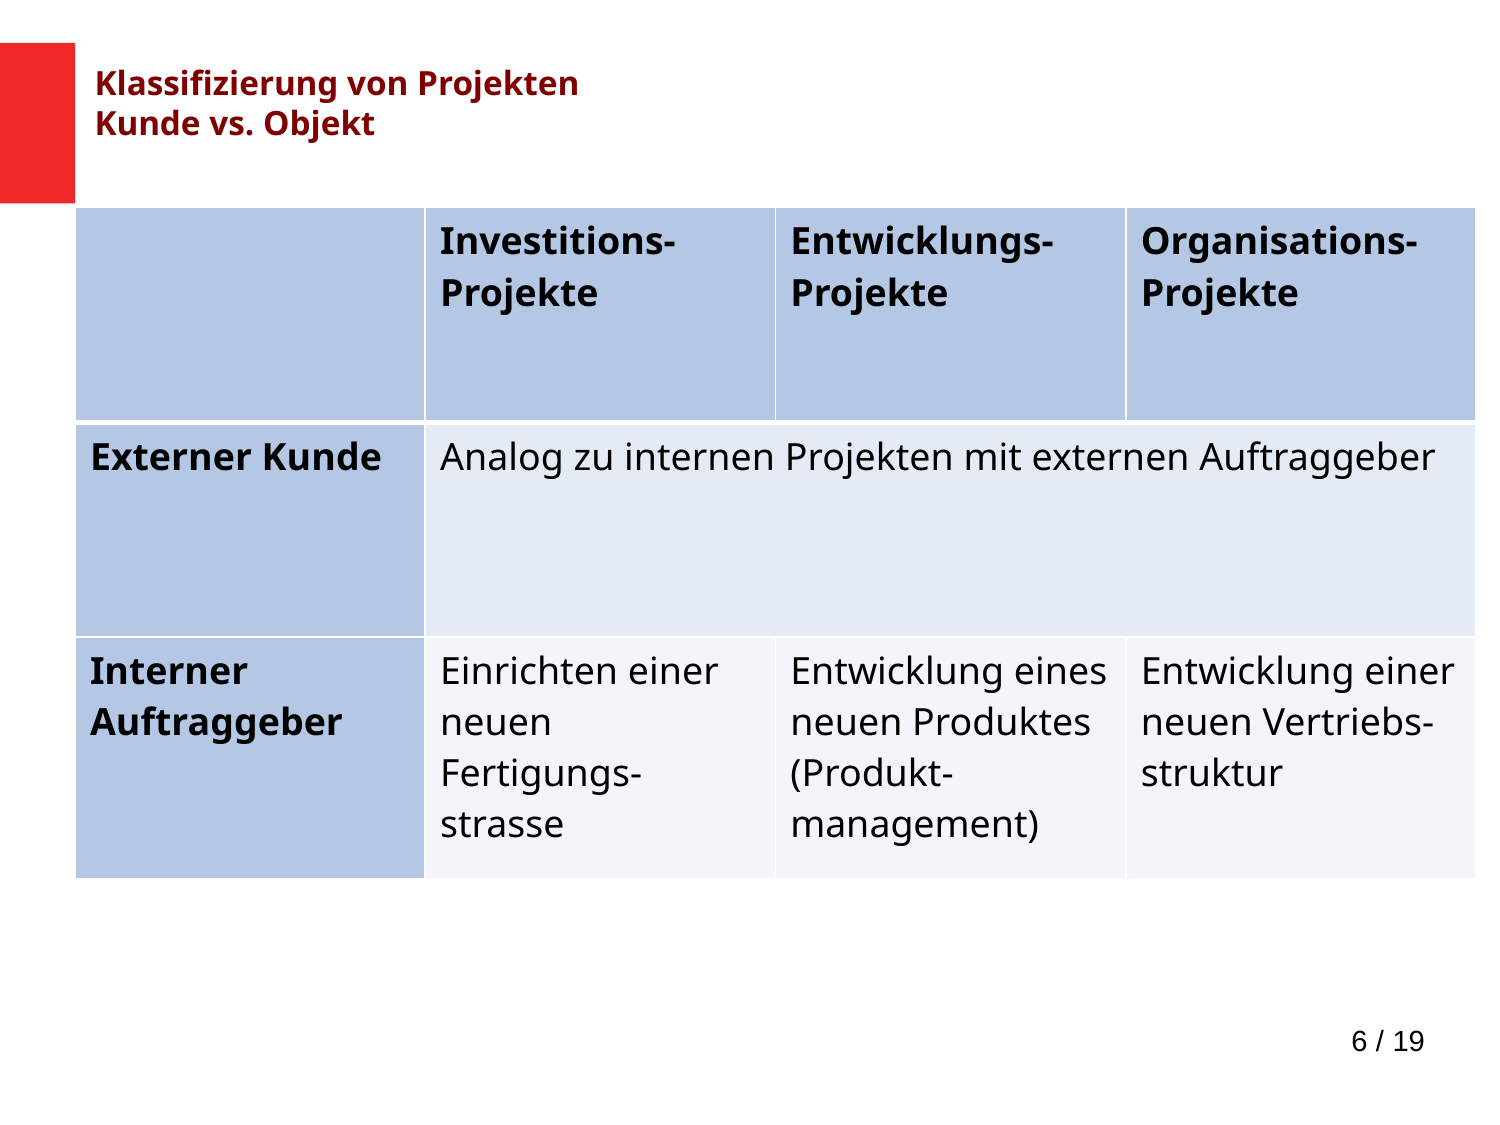

# Klassifizierung von Projekten Kunde vs. Objekt
| | Investitions-Projekte | Entwicklungs-Projekte | Organisations-Projekte |
| --- | --- | --- | --- |
| Externer Kunde | Analog zu internen Projekten mit externen Auftraggeber | | |
| Interner Auftraggeber | Einrichten einer neuen Fertigungs-strasse | Entwicklung eines neuen Produktes (Produkt-management) | Entwicklung einer neuen Vertriebs-struktur |
6